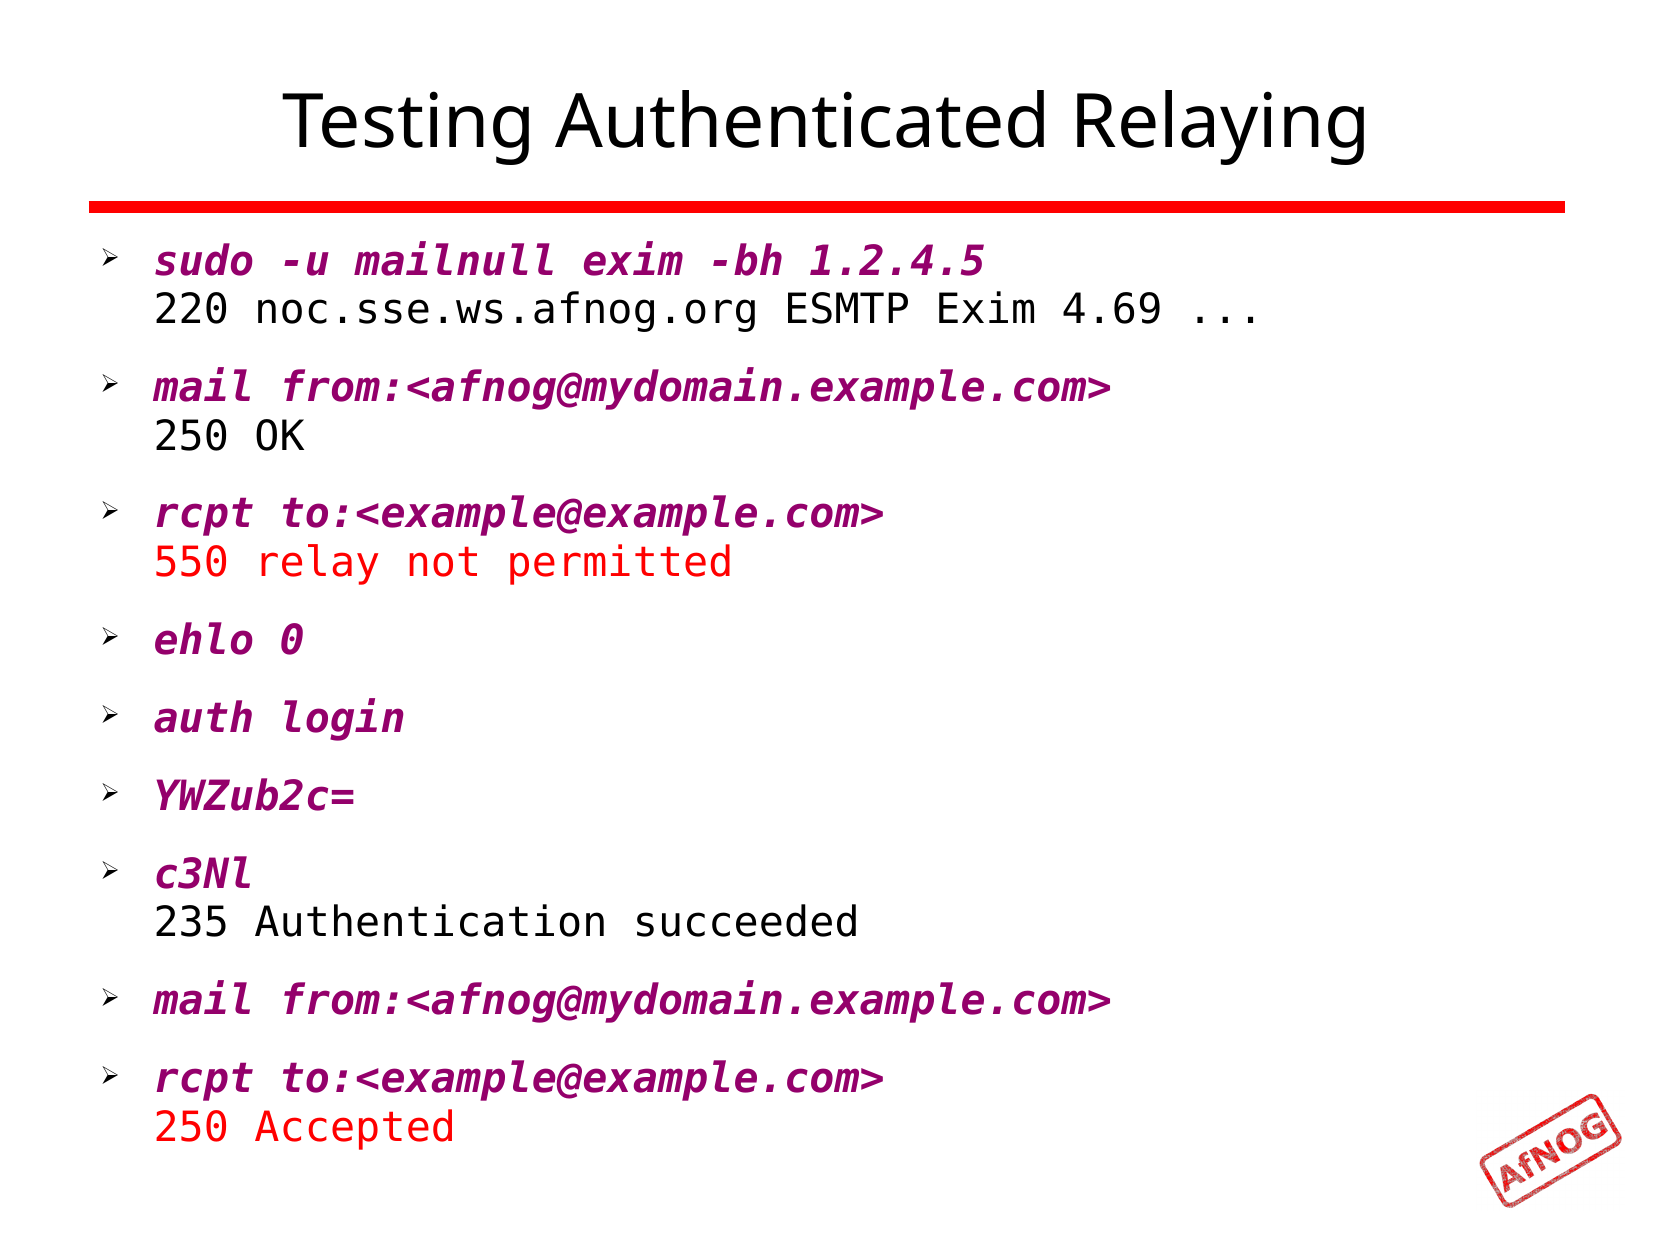

# Testing Authenticated Relaying
sudo -u mailnull exim -bh 1.2.4.5
220 noc.sse.ws.afnog.org ESMTP Exim 4.69 ...
mail from:<afnog@mydomain.example.com>
250 OK
rcpt to:<example@example.com>
550 relay not permitted
ehlo 0
auth login
YWZub2c=
c3Nl
235 Authentication succeeded
mail from:<afnog@mydomain.example.com>
rcpt to:<example@example.com>
250 Accepted